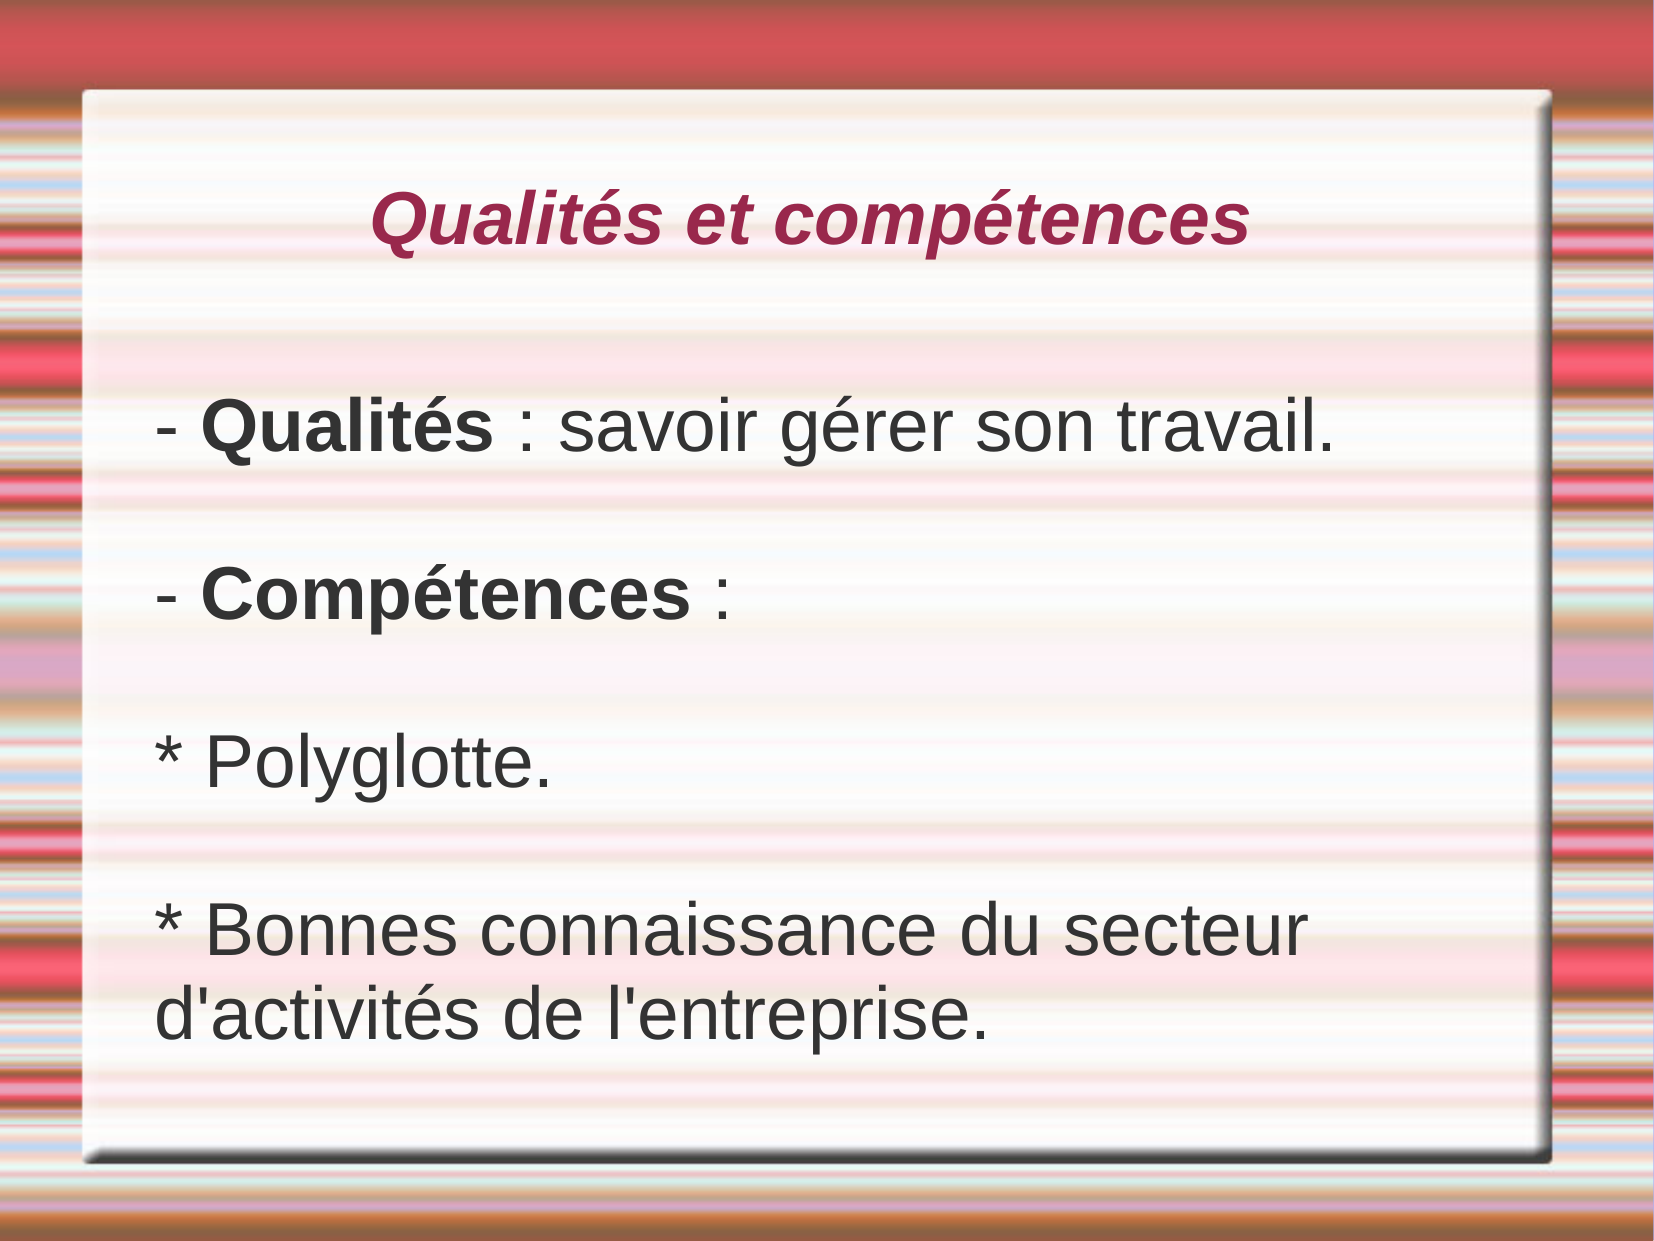

# Qualités et compétences
- Qualités : savoir gérer son travail.
- Compétences :
* Polyglotte.
* Bonnes connaissance du secteur d'activités de l'entreprise.